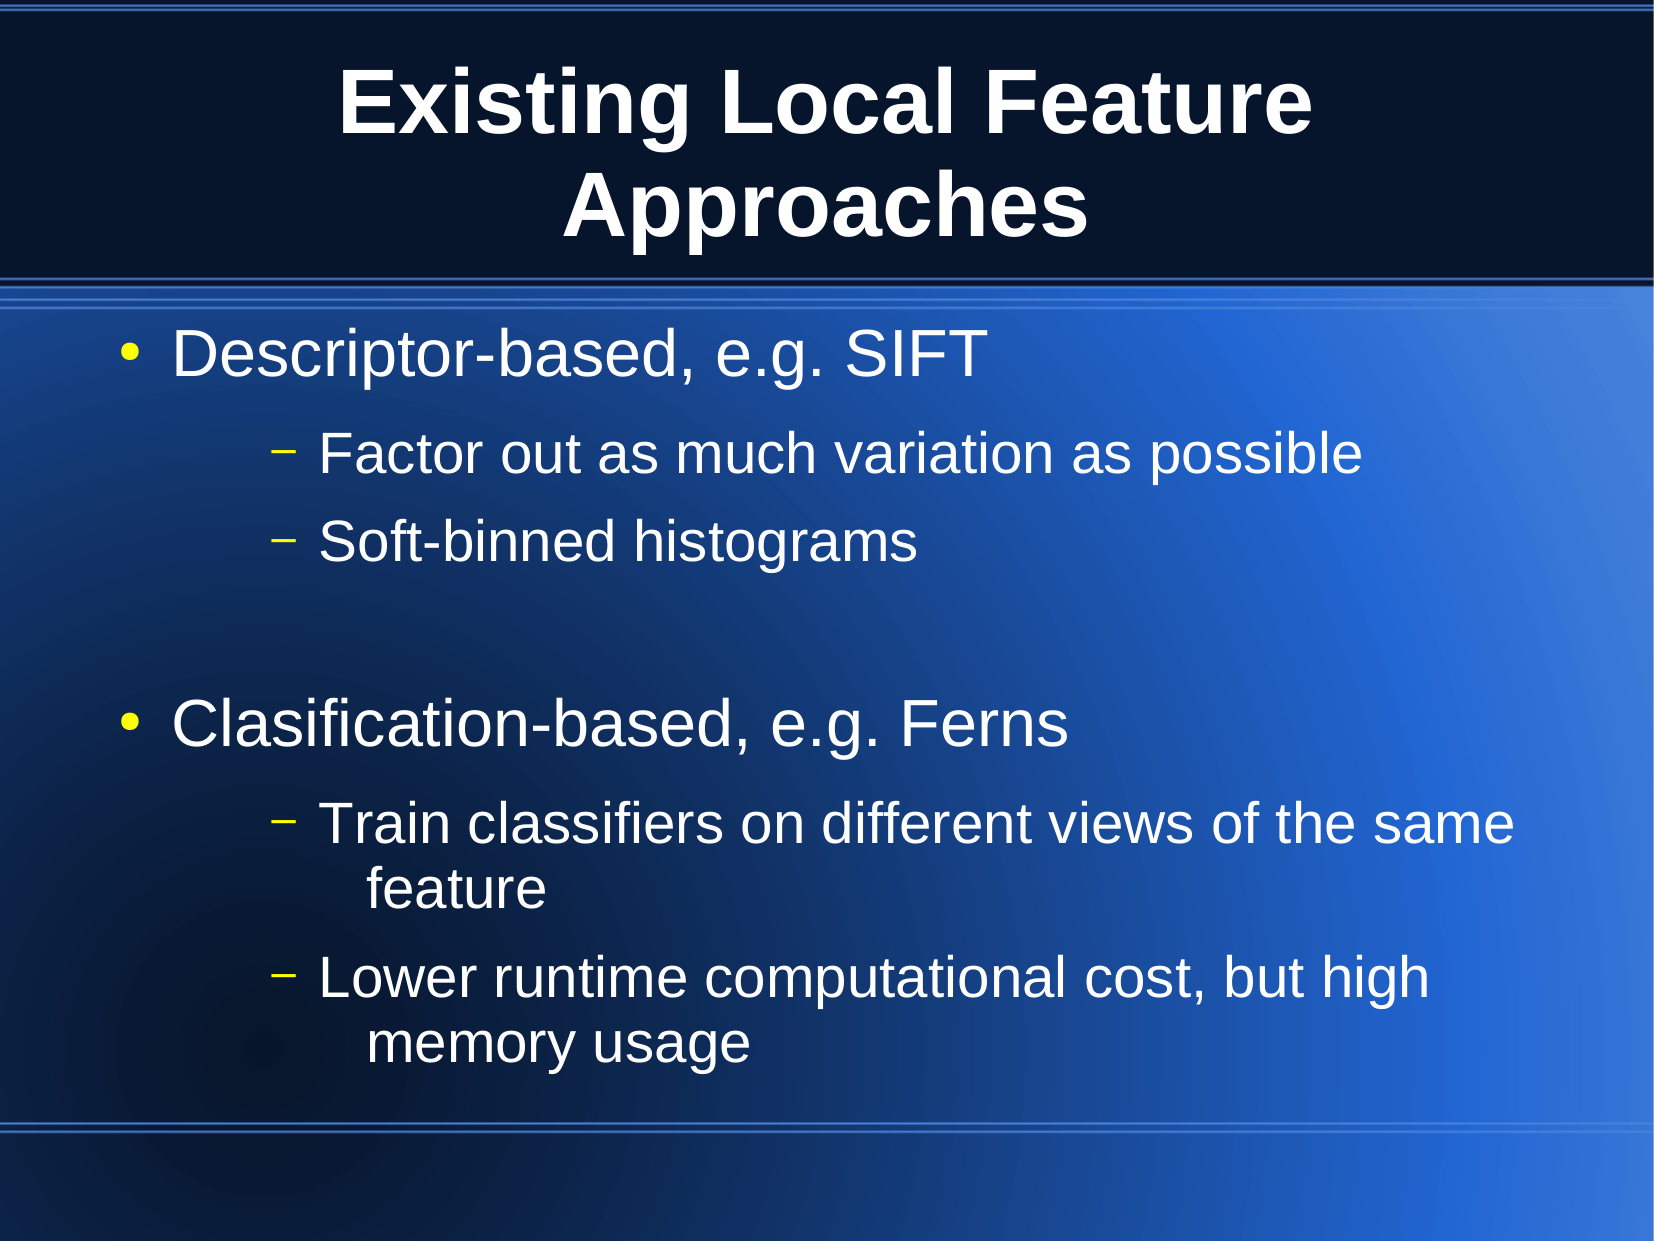

# Existing Local Feature Approaches
Descriptor-based, e.g. SIFT
Factor out as much variation as possible
Soft-binned histograms
Clasification-based, e.g. Ferns
Train classifiers on different views of the same feature
Lower runtime computational cost, but high memory usage